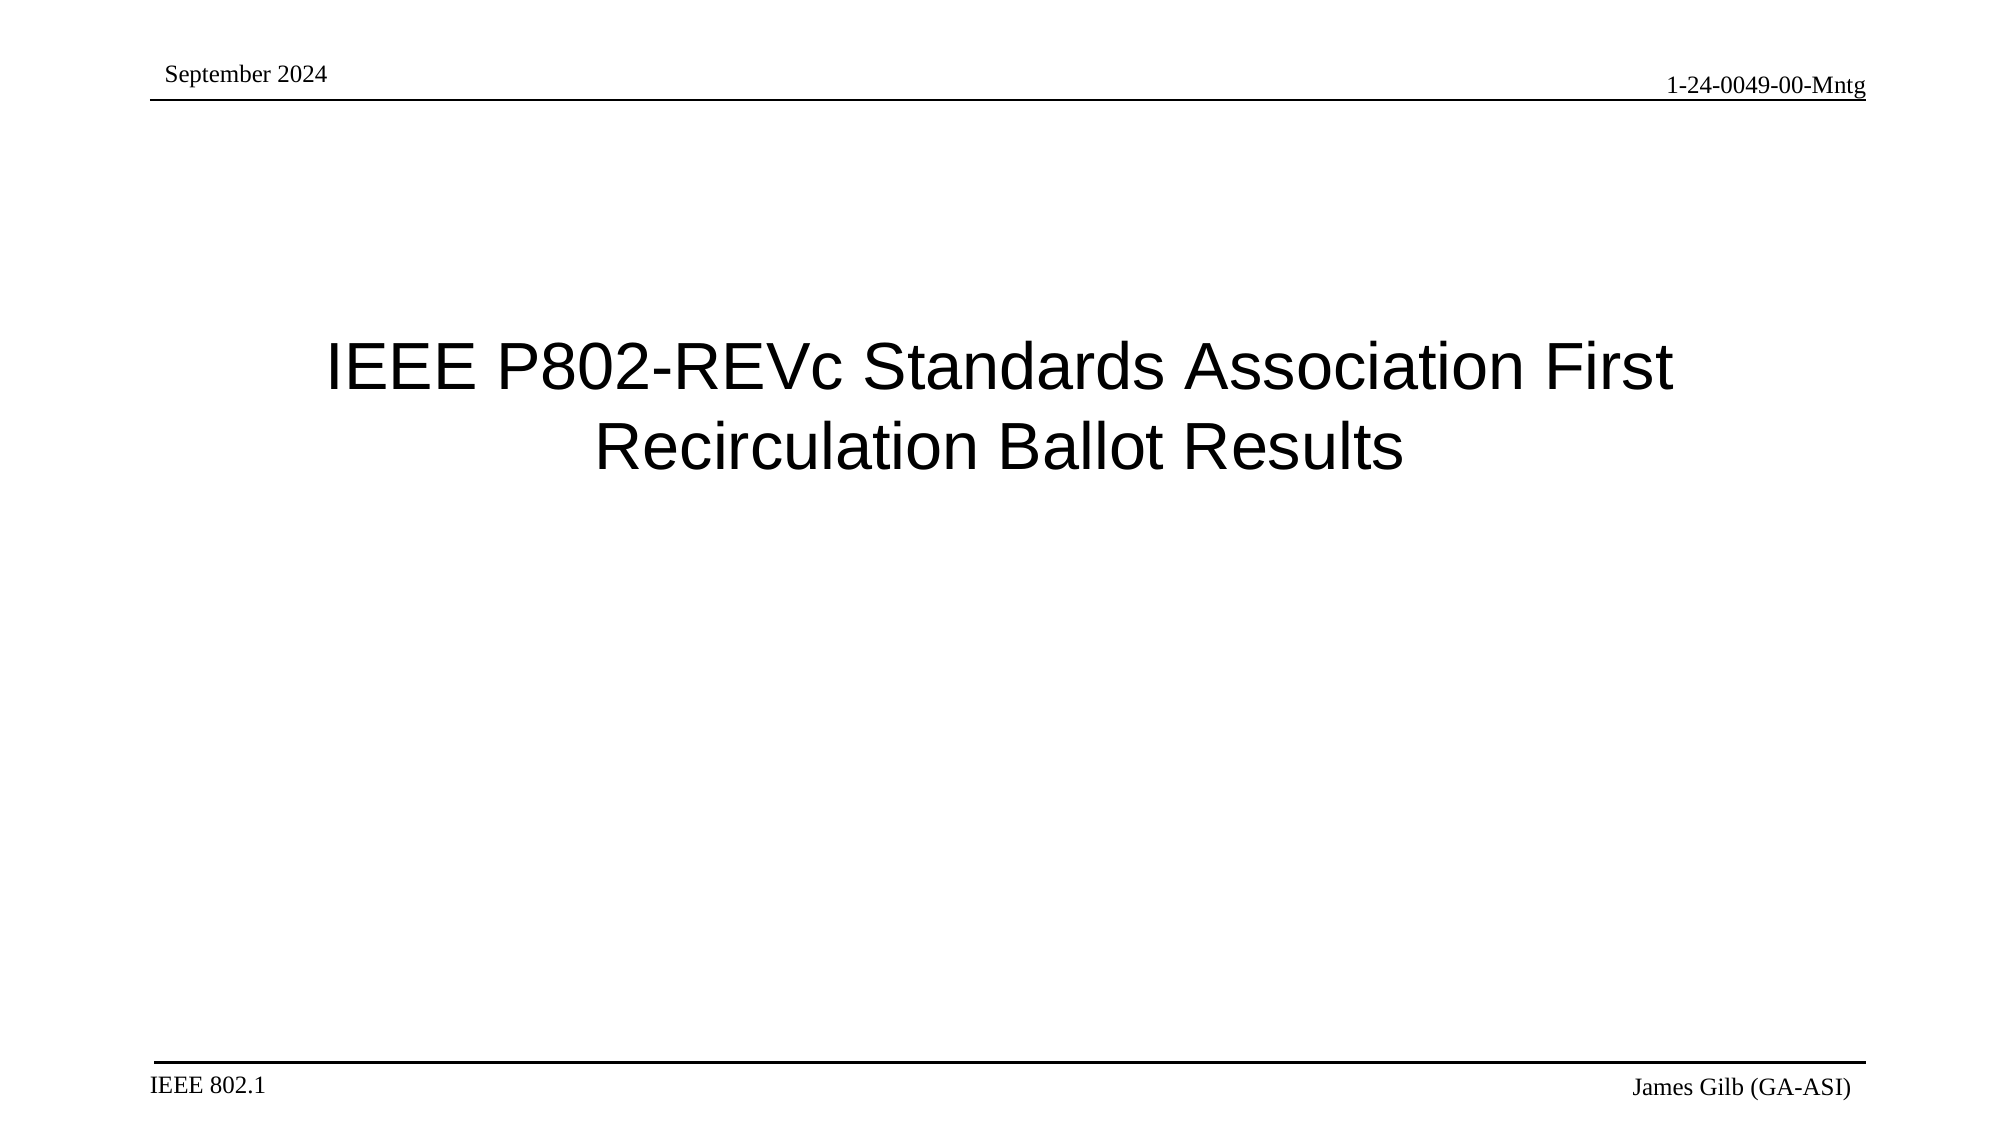

# IEEE P802-REVc Standards Association First Recirculation Ballot Results